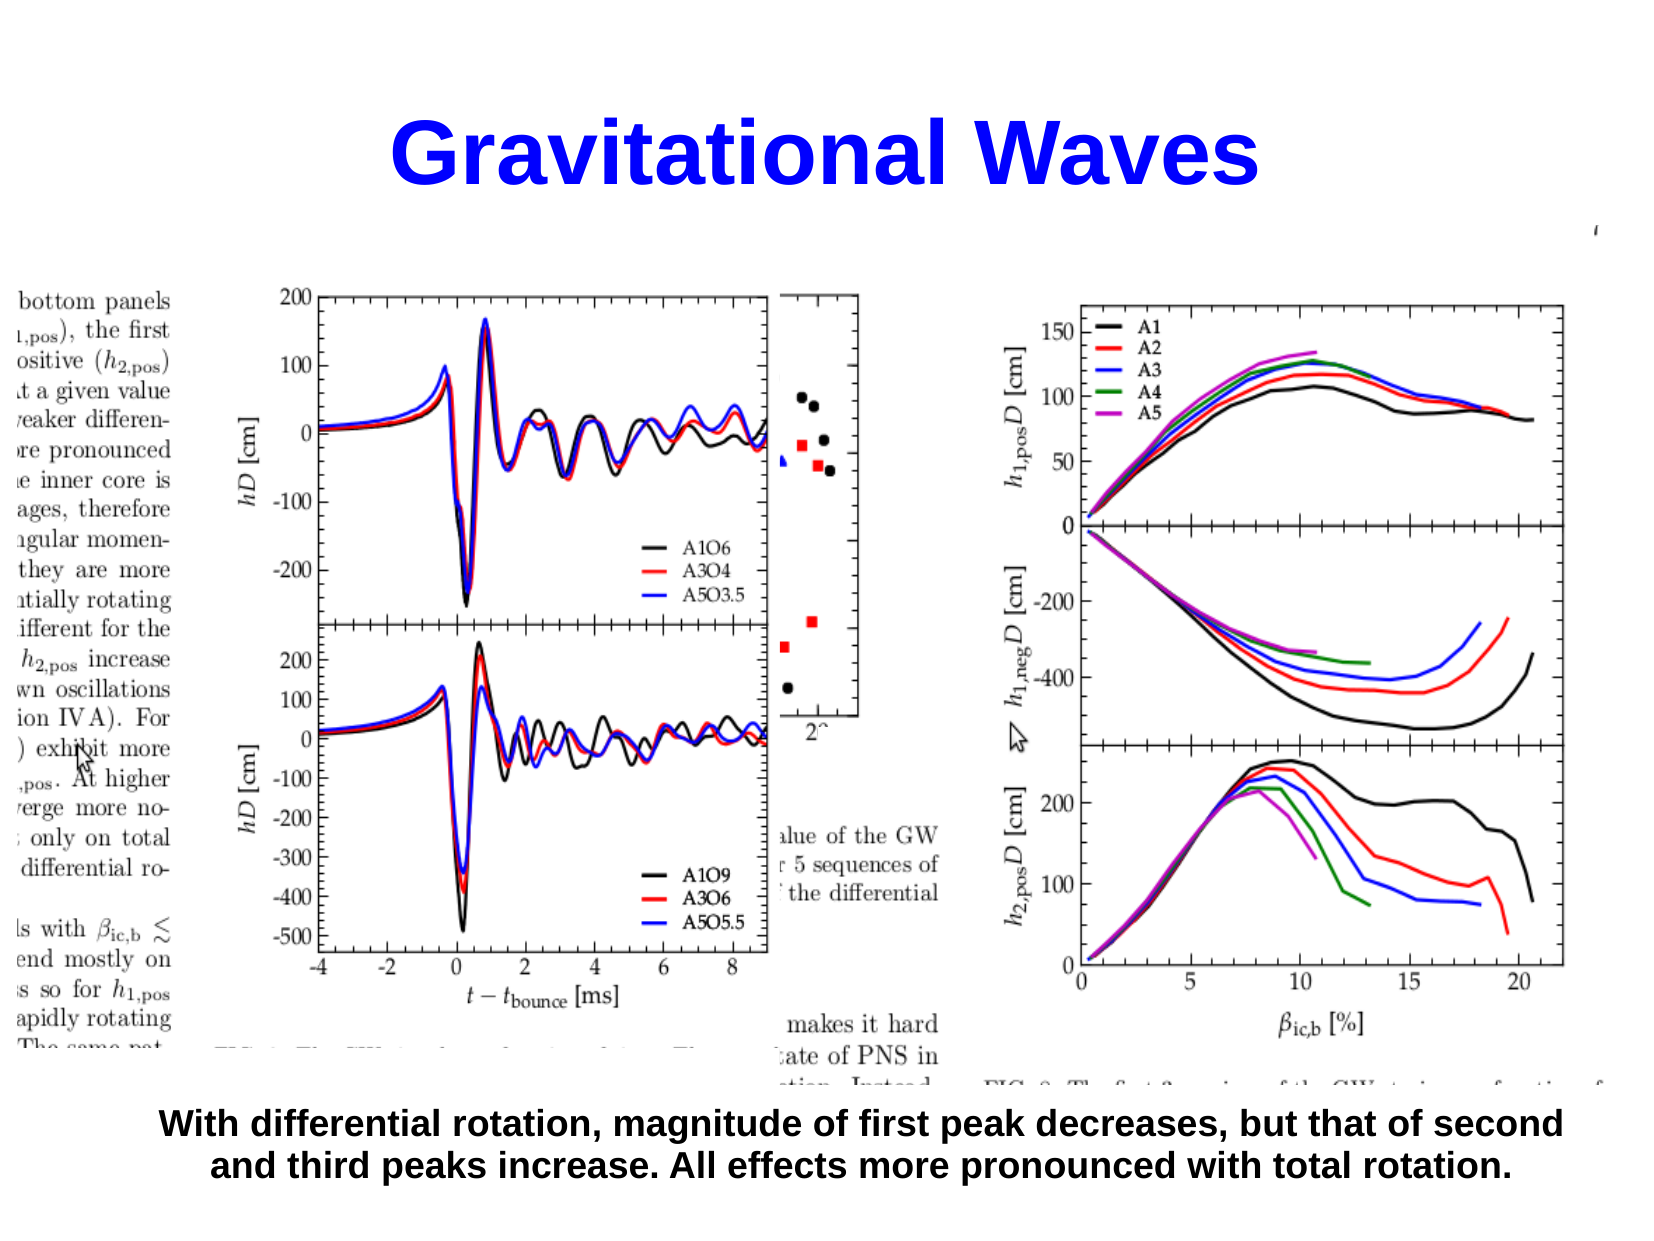

# Gravitational Waves
With differential rotation, magnitude of first peak decreases, but that of second and third peaks increase. All effects more pronounced with total rotation.